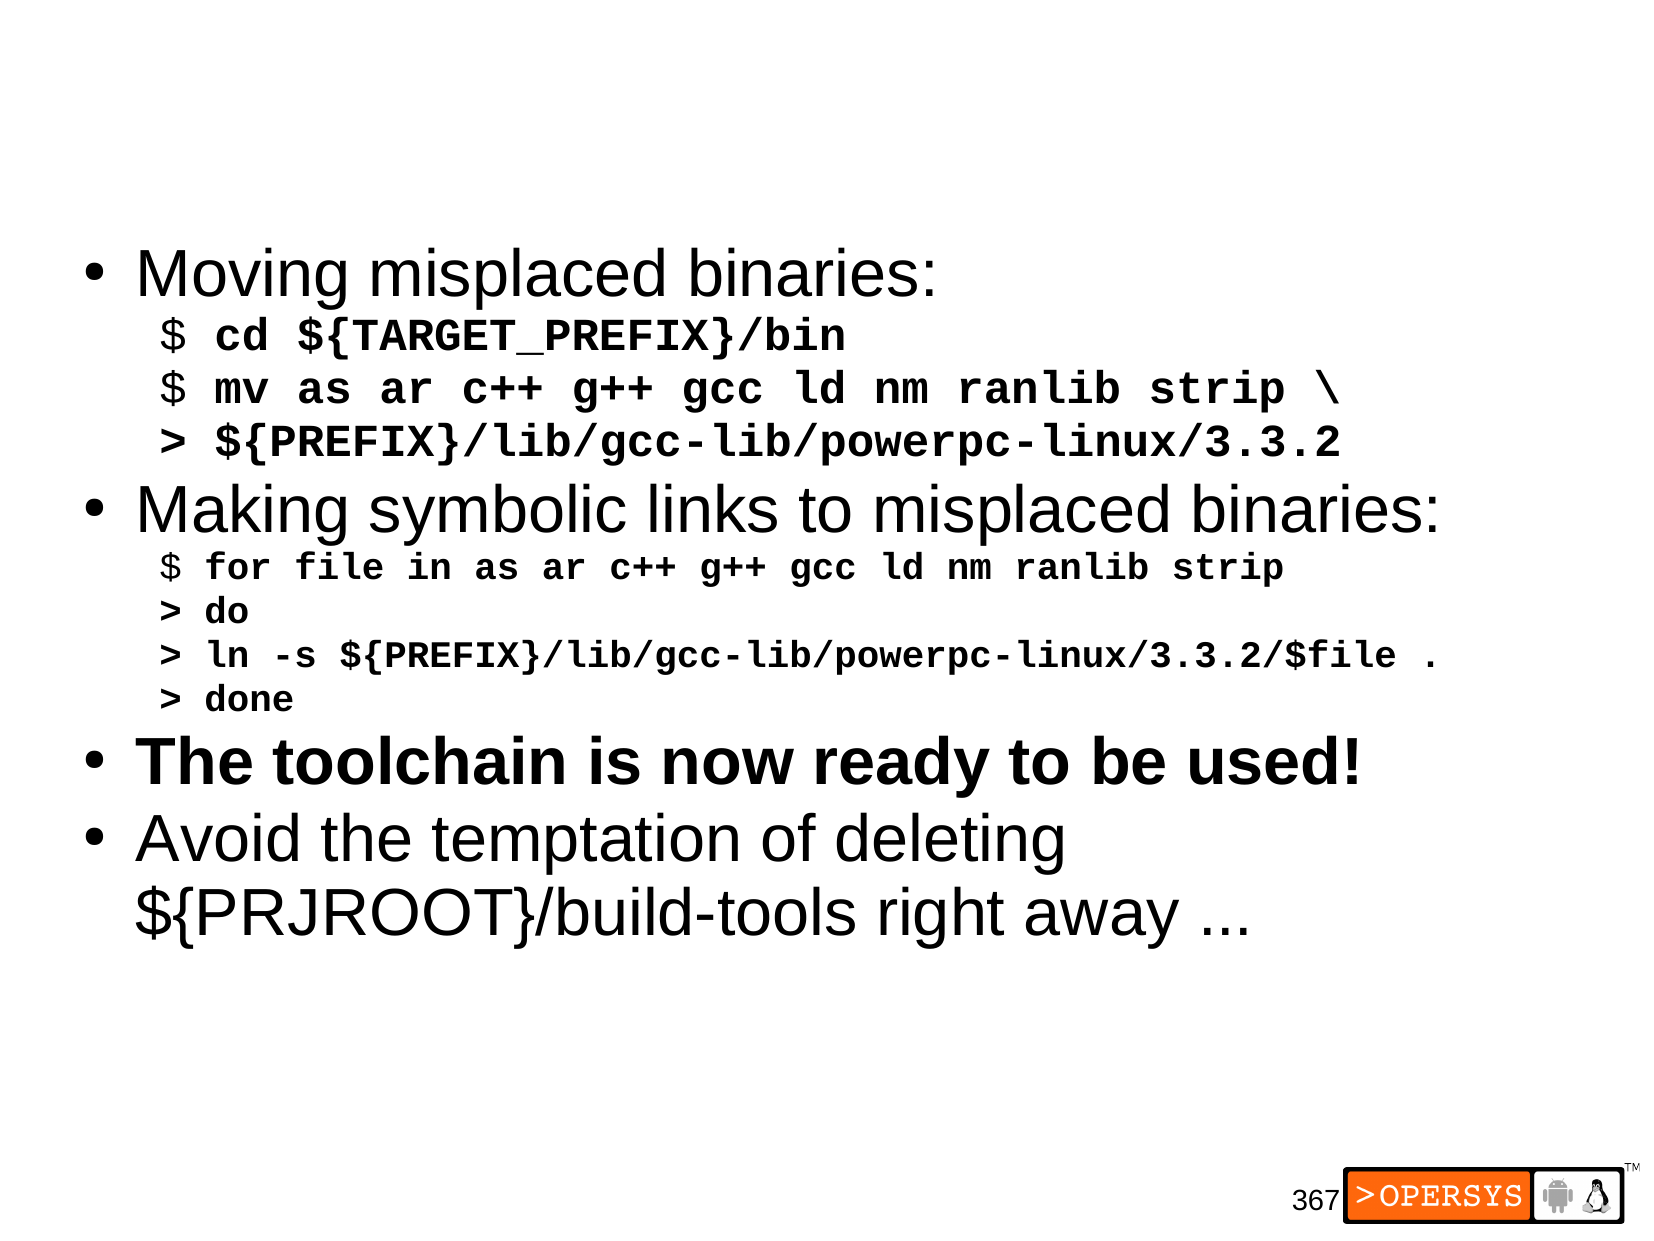

# Moving misplaced binaries:
$ cd ${TARGET_PREFIX}/bin
$ mv as ar c++ g++ gcc ld nm ranlib strip \
> ${PREFIX}/lib/gcc-lib/powerpc-linux/3.3.2
Making symbolic links to misplaced binaries:
$ for file in as ar c++ g++ gcc ld nm ranlib strip
> do
> ln -s ${PREFIX}/lib/gcc-lib/powerpc-linux/3.3.2/$file .
> done
The toolchain is now ready to be used!
Avoid the temptation of deleting ${PRJROOT}/build-tools right away ...